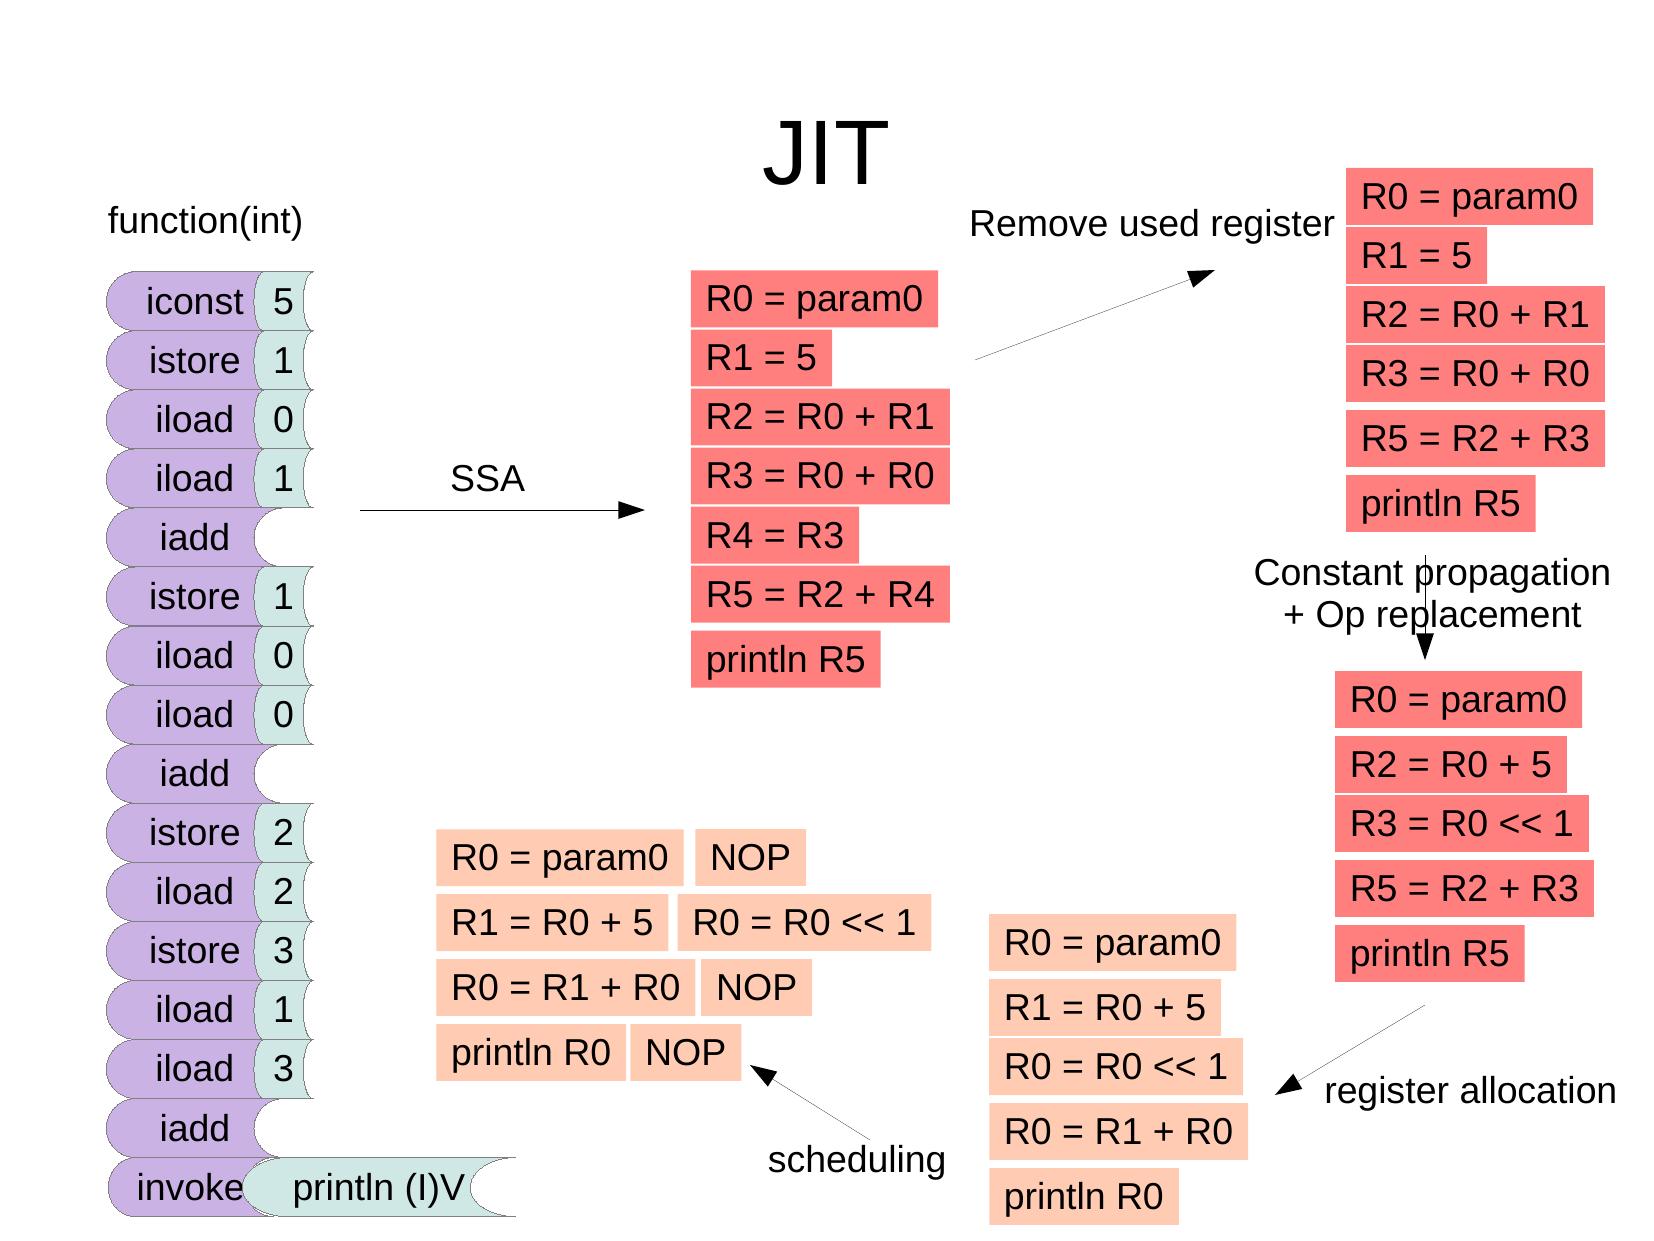

# JIT
R0 = param0
function(int)
Remove used register
R1 = 5
R0 = param0
iconst
5
R2 = R0 + R1
R1 = 5
istore
1
R3 = R0 + R0
R2 = R0 + R1
iload
0
R5 = R2 + R3
R3 = R0 + R0
iload
1
SSA
println R5
R4 = R3
iadd
Constant propagation
+ Op replacement
R5 = R2 + R4
istore
1
iload
0
println R5
R0 = param0
iload
0
R2 = R0 + 5
iadd
R3 = R0 << 1
istore
2
NOP
R0 = param0
R5 = R2 + R3
iload
2
R0 = R0 << 1
R1 = R0 + 5
R0 = param0
istore
3
println R5
NOP
R0 = R1 + R0
R1 = R0 + 5
iload
1
NOP
println R0
R0 = R0 << 1
iload
3
register allocation
iadd
R0 = R1 + R0
scheduling
invoke
println (I)V
println R0